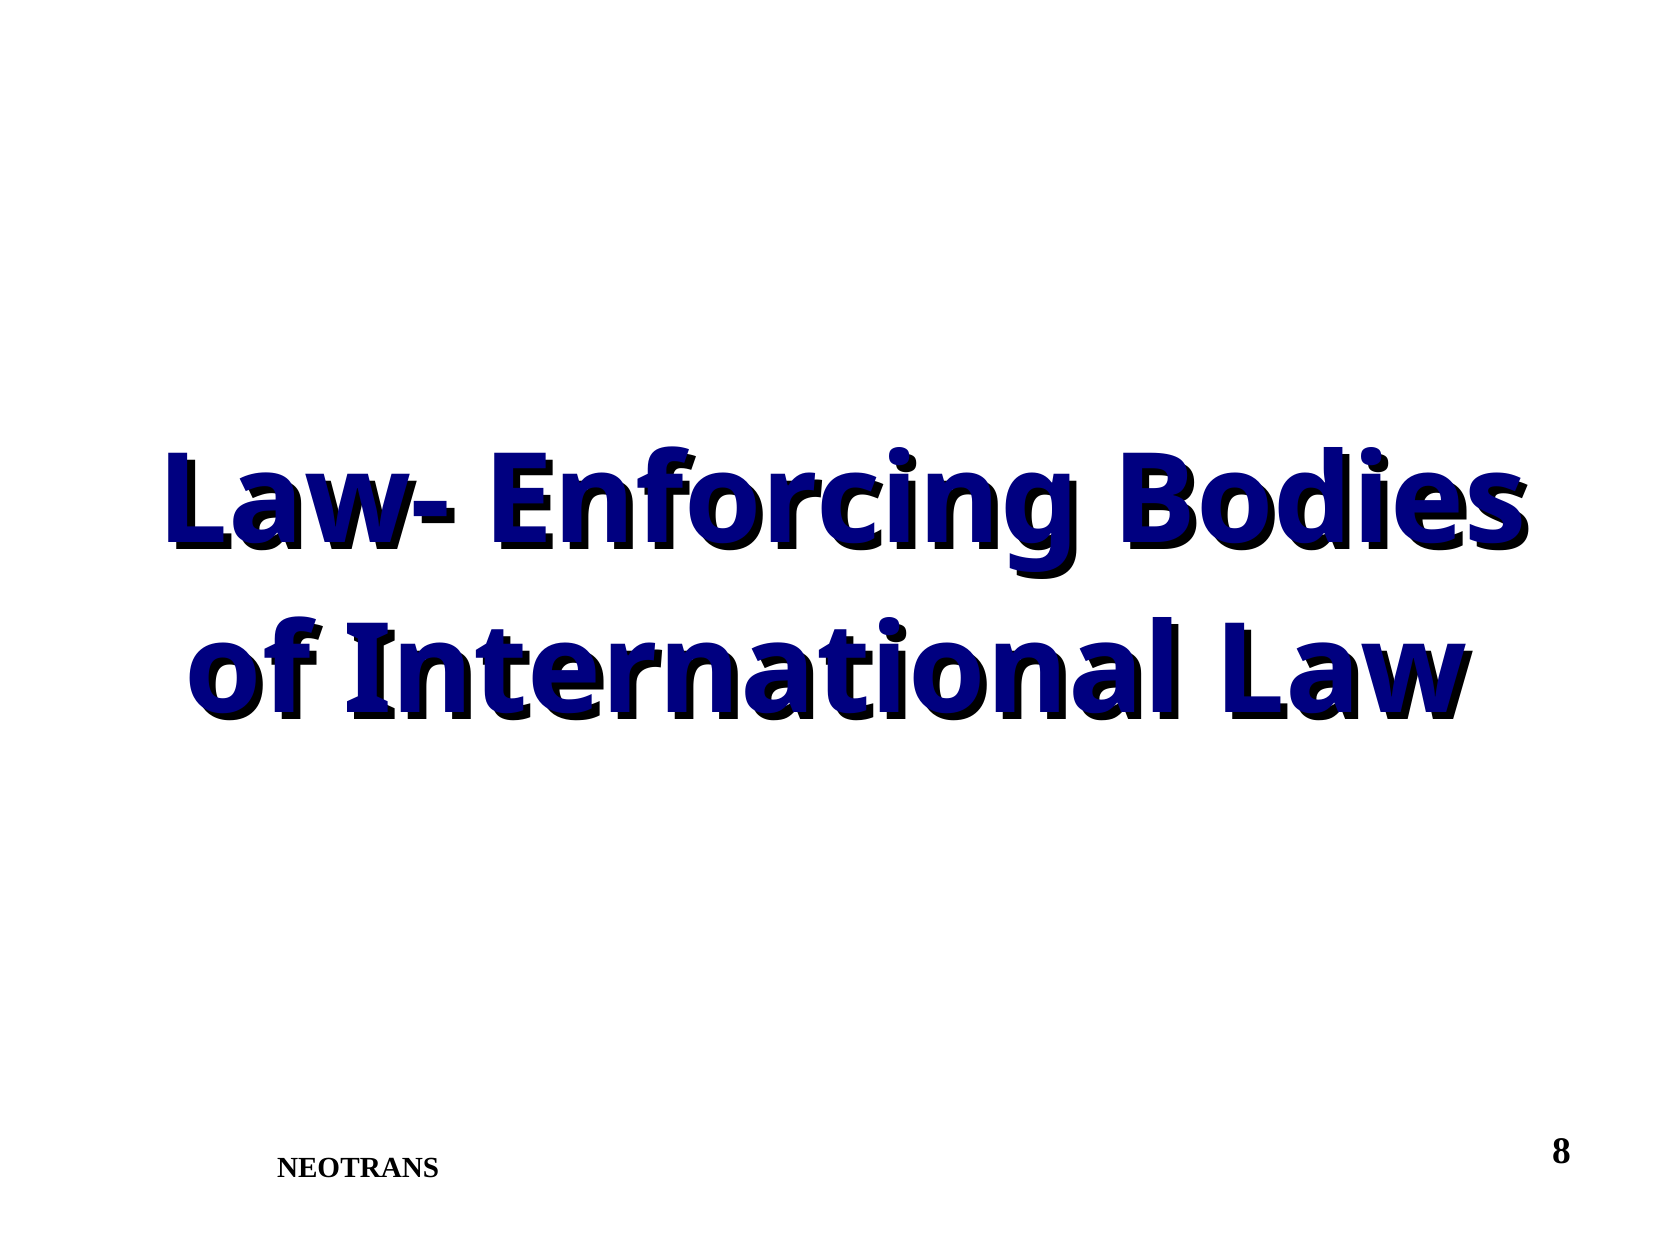

# Law- Enforcing Bodies of International Law
8
NEOTRANS